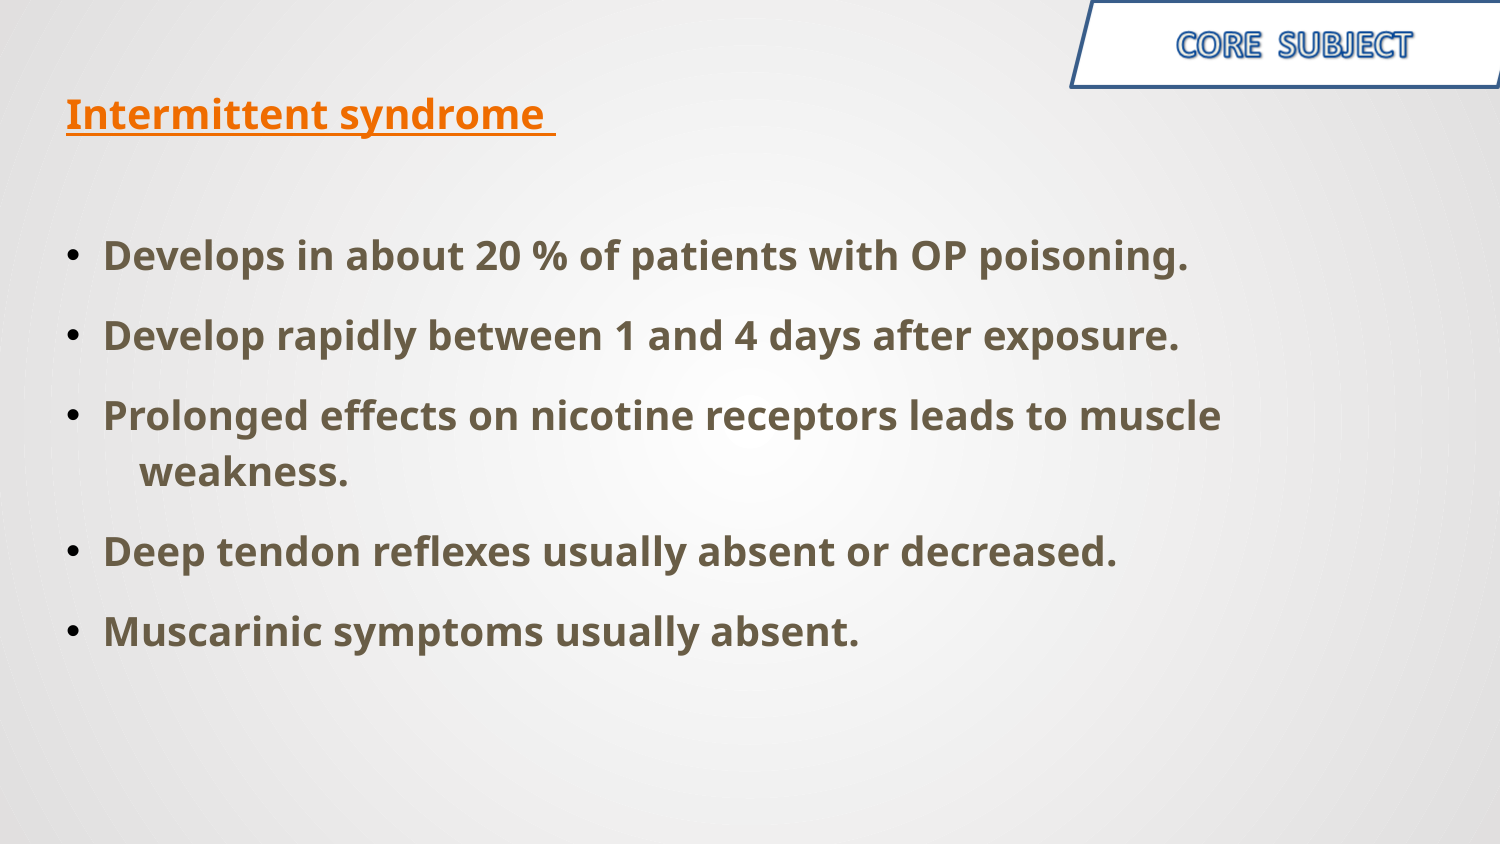

# Intermittent syndrome
Develops in about 20 % of patients with OP poisoning.
Develop rapidly between 1 and 4 days after exposure.
Prolonged effects on nicotine receptors leads to muscle weakness.
Deep tendon reflexes usually absent or decreased.
Muscarinic symptoms usually absent.